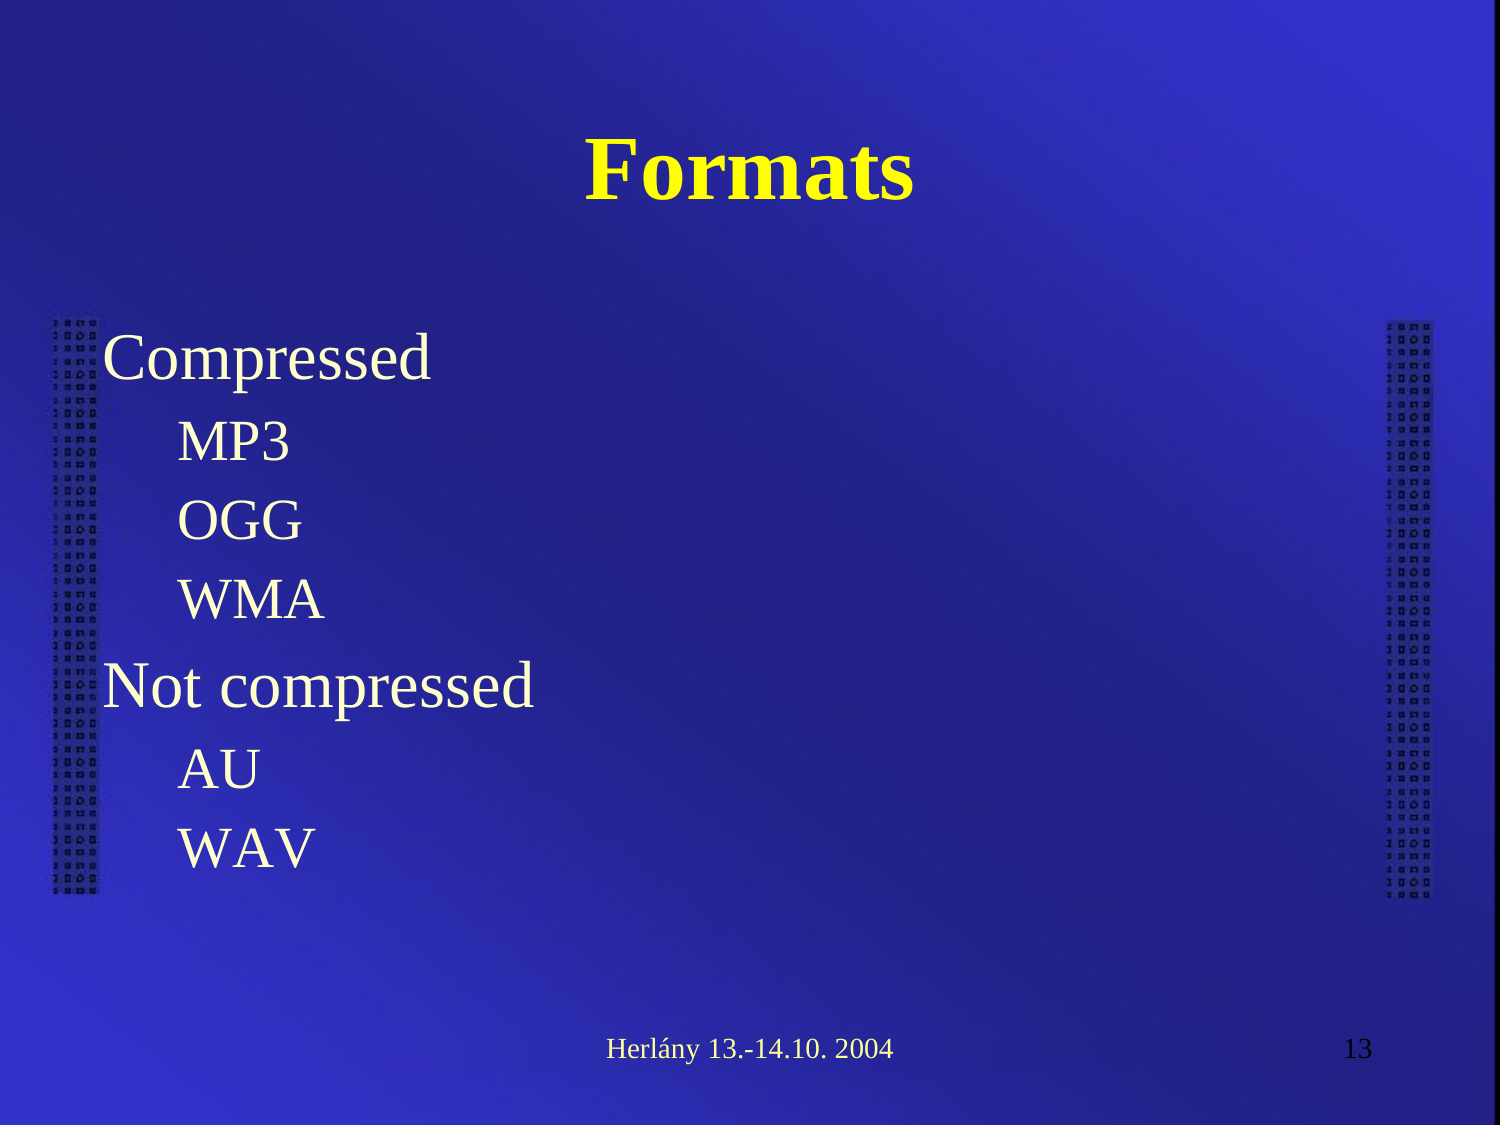

# Formats
Compressed
MP3
OGG
WMA
Not compressed
AU
WAV
Herlány 13.-14.10. 2004